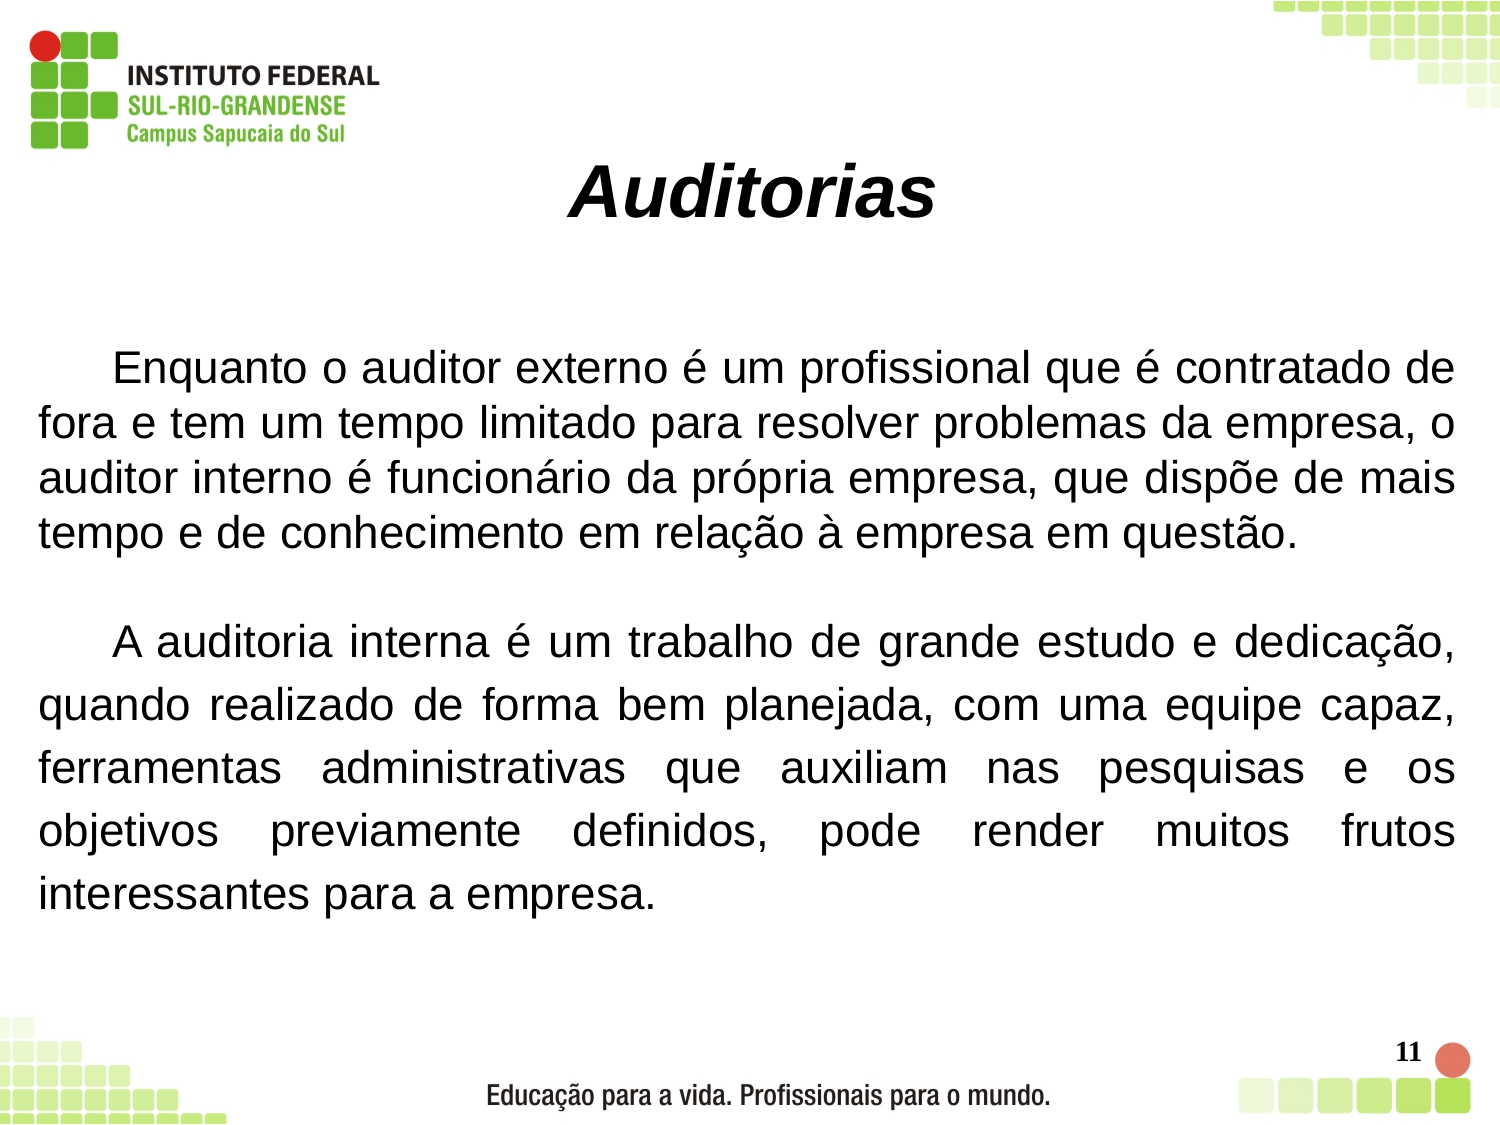

Auditorias
	Enquanto o auditor externo é um profissional que é contratado de fora e tem um tempo limitado para resolver problemas da empresa, o auditor interno é funcionário da própria empresa, que dispõe de mais tempo e de conhecimento em relação à empresa em questão.
	A auditoria interna é um trabalho de grande estudo e dedicação, quando realizado de forma bem planejada, com uma equipe capaz, ferramentas administrativas que auxiliam nas pesquisas e os objetivos previamente definidos, pode render muitos frutos interessantes para a empresa.